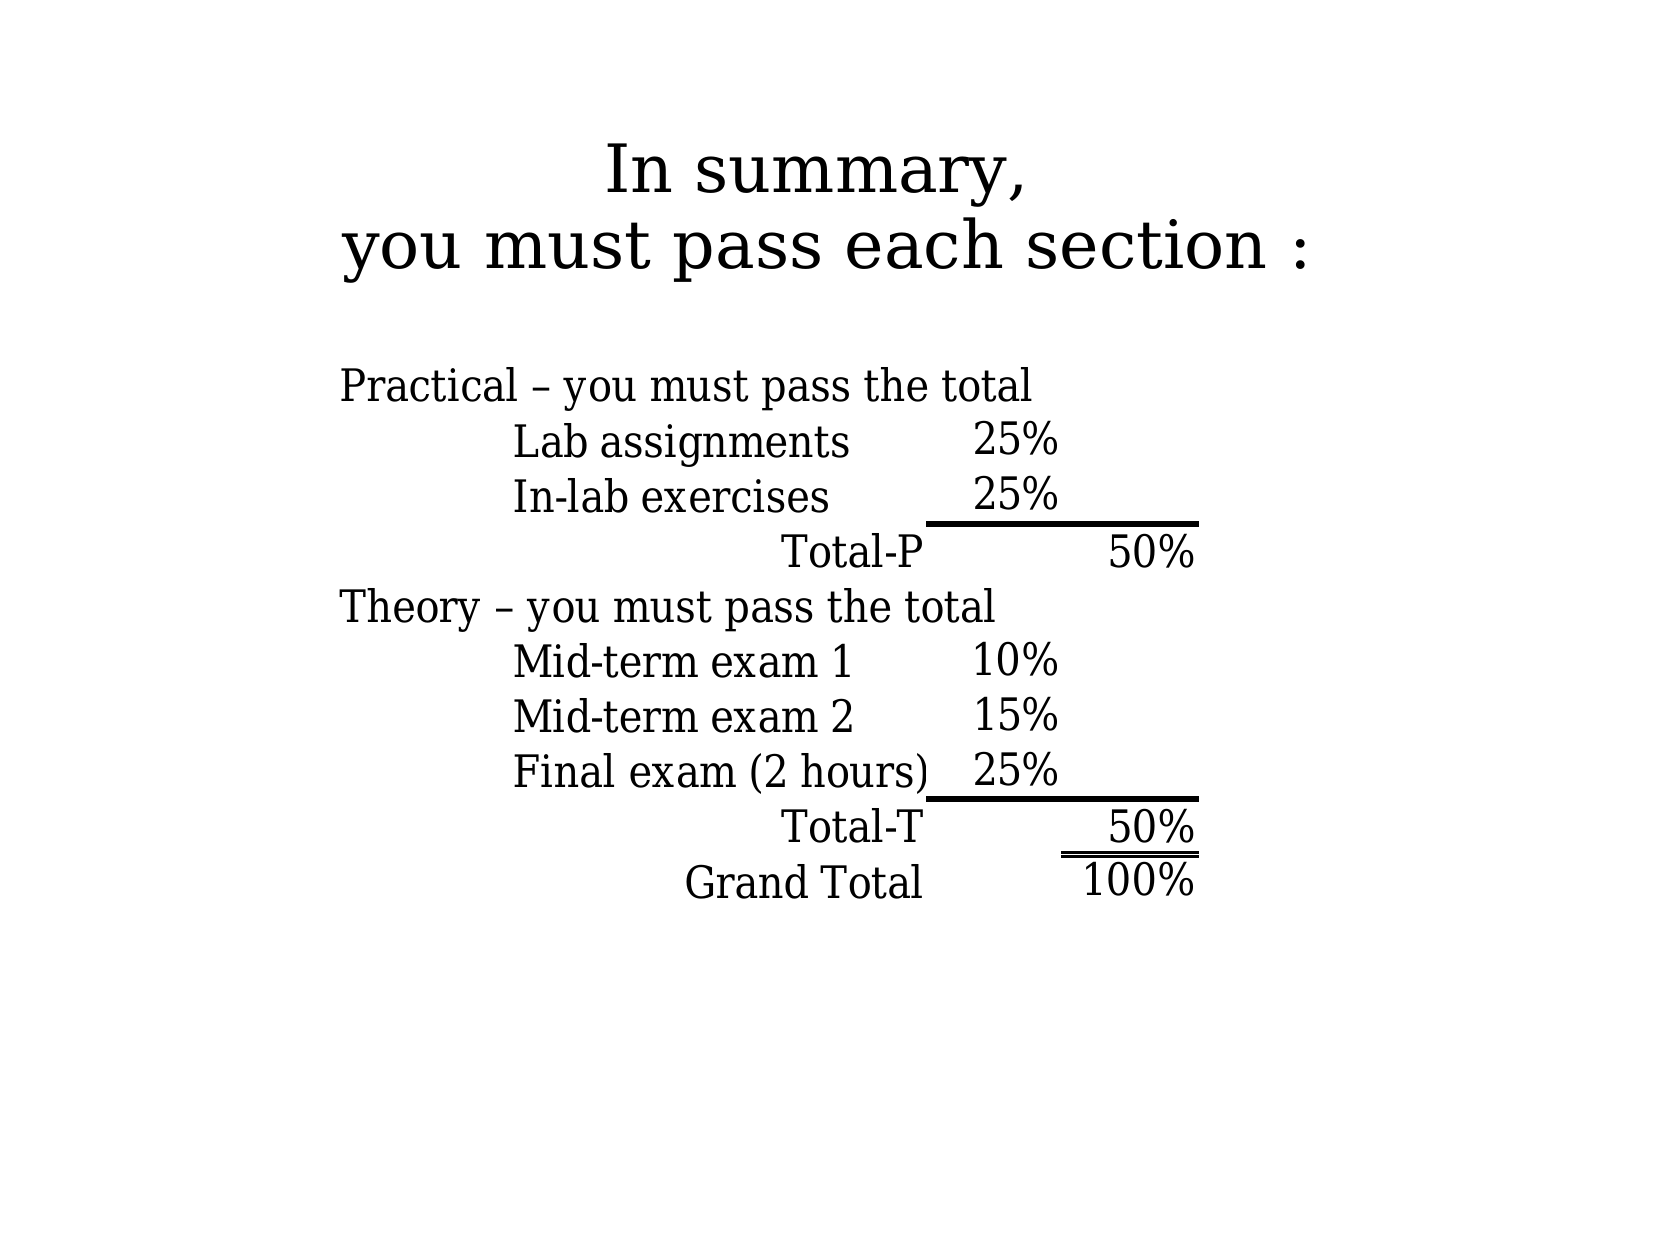

# In summary, you must pass each section :